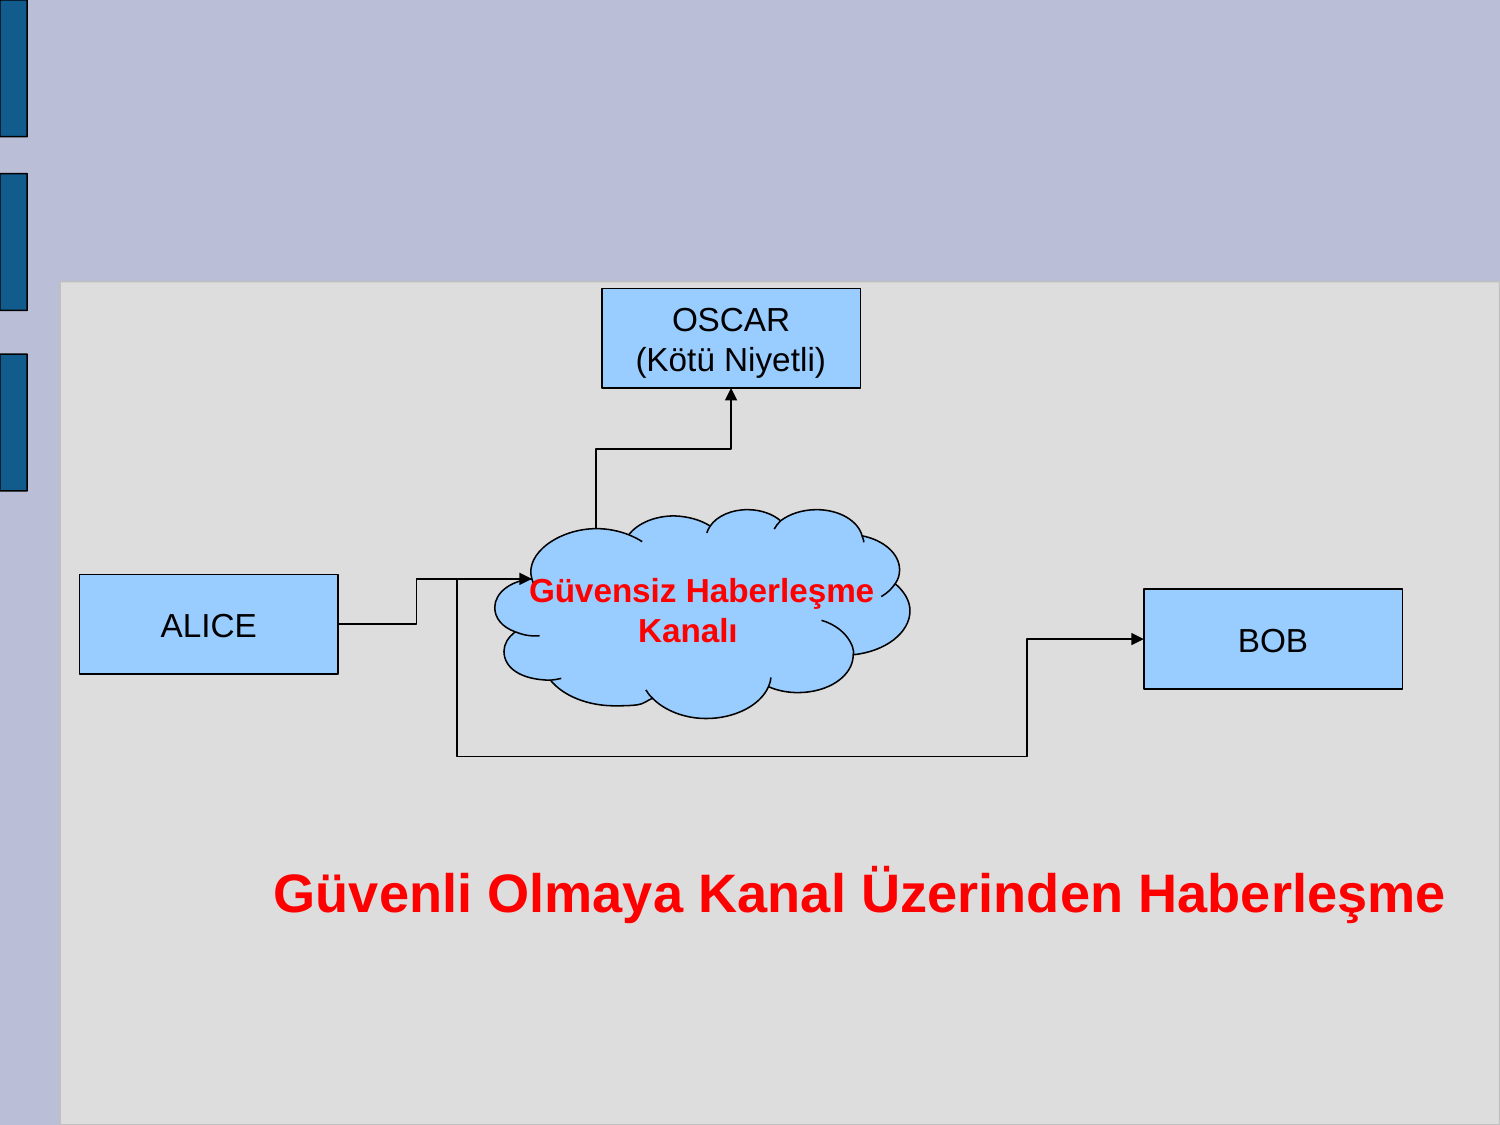

OSCAR
(Kötü Niyetli)
 Güvensiz Haberleşme
Kanalı
ALICE
BOB
Güvenli Olmaya Kanal Üzerinden Haberleşme